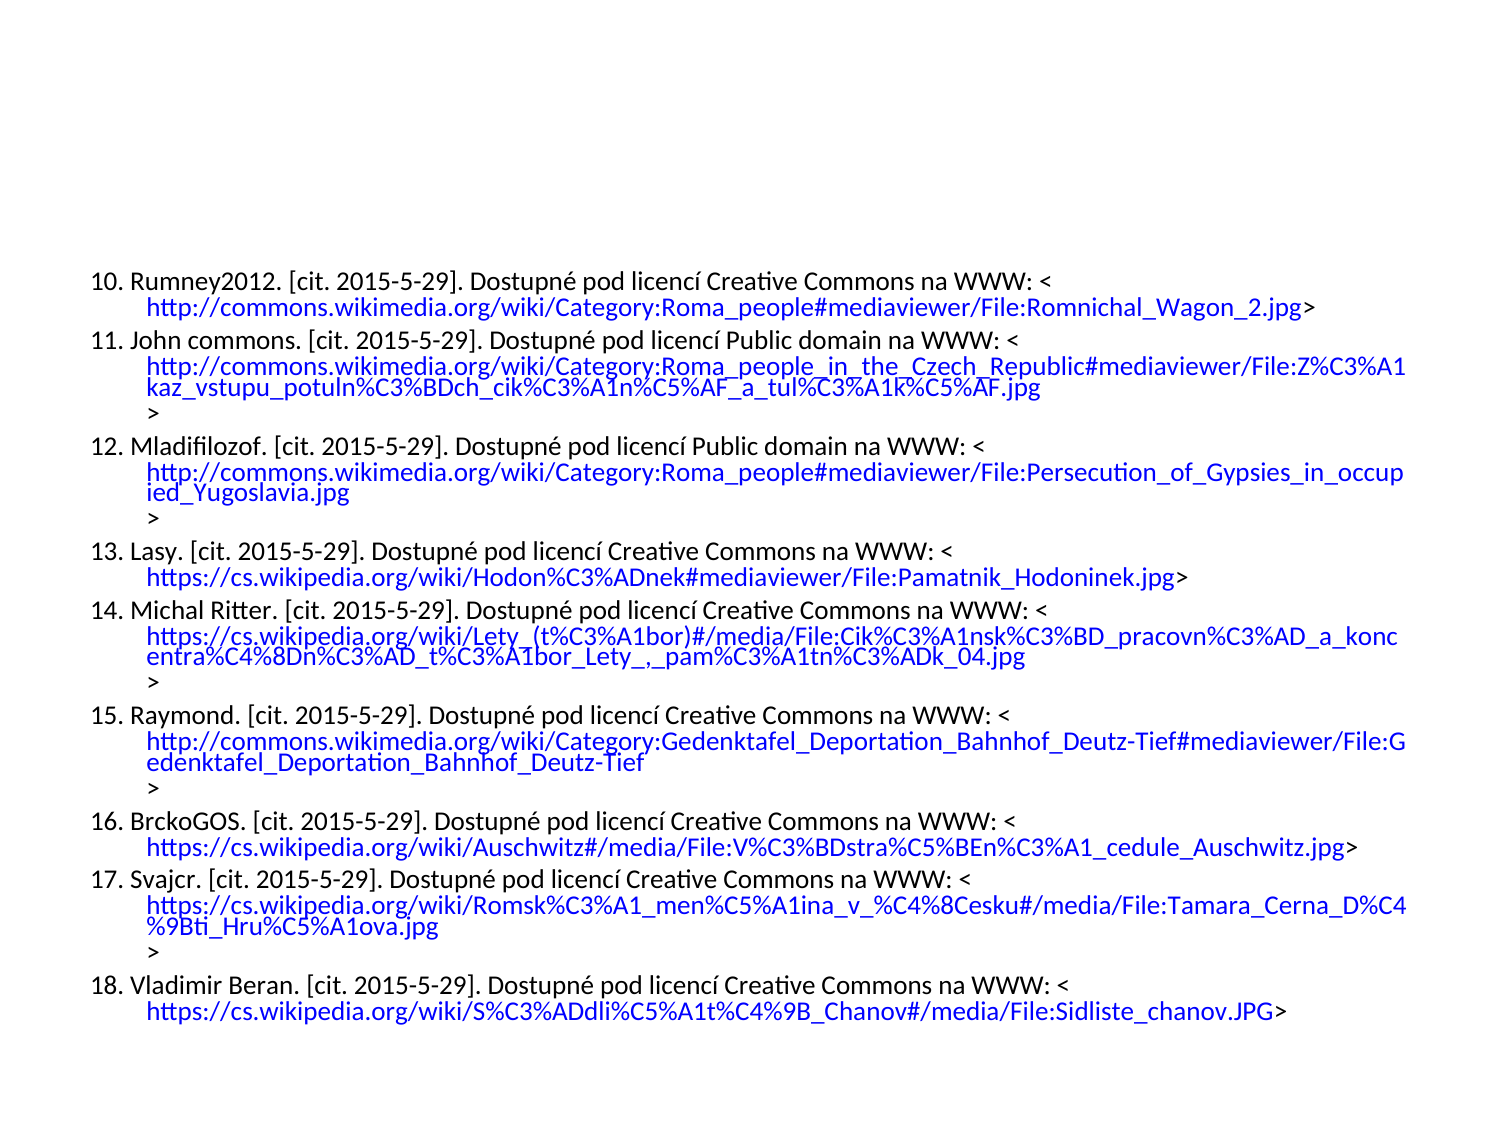

#
10. Rumney2012. [cit. 2015-5-29]. Dostupné pod licencí Creative Commons na WWW: <http://commons.wikimedia.org/wiki/Category:Roma_people#mediaviewer/File:Romnichal_Wagon_2.jpg>
11. John commons. [cit. 2015-5-29]. Dostupné pod licencí Public domain na WWW: <http://commons.wikimedia.org/wiki/Category:Roma_people_in_the_Czech_Republic#mediaviewer/File:Z%C3%A1kaz_vstupu_potuln%C3%BDch_cik%C3%A1n%C5%AF_a_tul%C3%A1k%C5%AF.jpg>
12. Mladifilozof. [cit. 2015-5-29]. Dostupné pod licencí Public domain na WWW: <http://commons.wikimedia.org/wiki/Category:Roma_people#mediaviewer/File:Persecution_of_Gypsies_in_occupied_Yugoslavia.jpg>
13. Lasy. [cit. 2015-5-29]. Dostupné pod licencí Creative Commons na WWW: <https://cs.wikipedia.org/wiki/Hodon%C3%ADnek#mediaviewer/File:Pamatnik_Hodoninek.jpg>
14. Michal Ritter. [cit. 2015-5-29]. Dostupné pod licencí Creative Commons na WWW: <https://cs.wikipedia.org/wiki/Lety_(t%C3%A1bor)#/media/File:Cik%C3%A1nsk%C3%BD_pracovn%C3%AD_a_koncentra%C4%8Dn%C3%AD_t%C3%A1bor_Lety_,_pam%C3%A1tn%C3%ADk_04.jpg>
15. Raymond. [cit. 2015-5-29]. Dostupné pod licencí Creative Commons na WWW: <http://commons.wikimedia.org/wiki/Category:Gedenktafel_Deportation_Bahnhof_Deutz-Tief#mediaviewer/File:Gedenktafel_Deportation_Bahnhof_Deutz-Tief>
16. BrckoGOS. [cit. 2015-5-29]. Dostupné pod licencí Creative Commons na WWW: <https://cs.wikipedia.org/wiki/Auschwitz#/media/File:V%C3%BDstra%C5%BEn%C3%A1_cedule_Auschwitz.jpg>
17. Svajcr. [cit. 2015-5-29]. Dostupné pod licencí Creative Commons na WWW: <https://cs.wikipedia.org/wiki/Romsk%C3%A1_men%C5%A1ina_v_%C4%8Cesku#/media/File:Tamara_Cerna_D%C4%9Bti_Hru%C5%A1ova.jpg>
18. Vladimir Beran. [cit. 2015-5-29]. Dostupné pod licencí Creative Commons na WWW: <https://cs.wikipedia.org/wiki/S%C3%ADdli%C5%A1t%C4%9B_Chanov#/media/File:Sidliste_chanov.JPG>